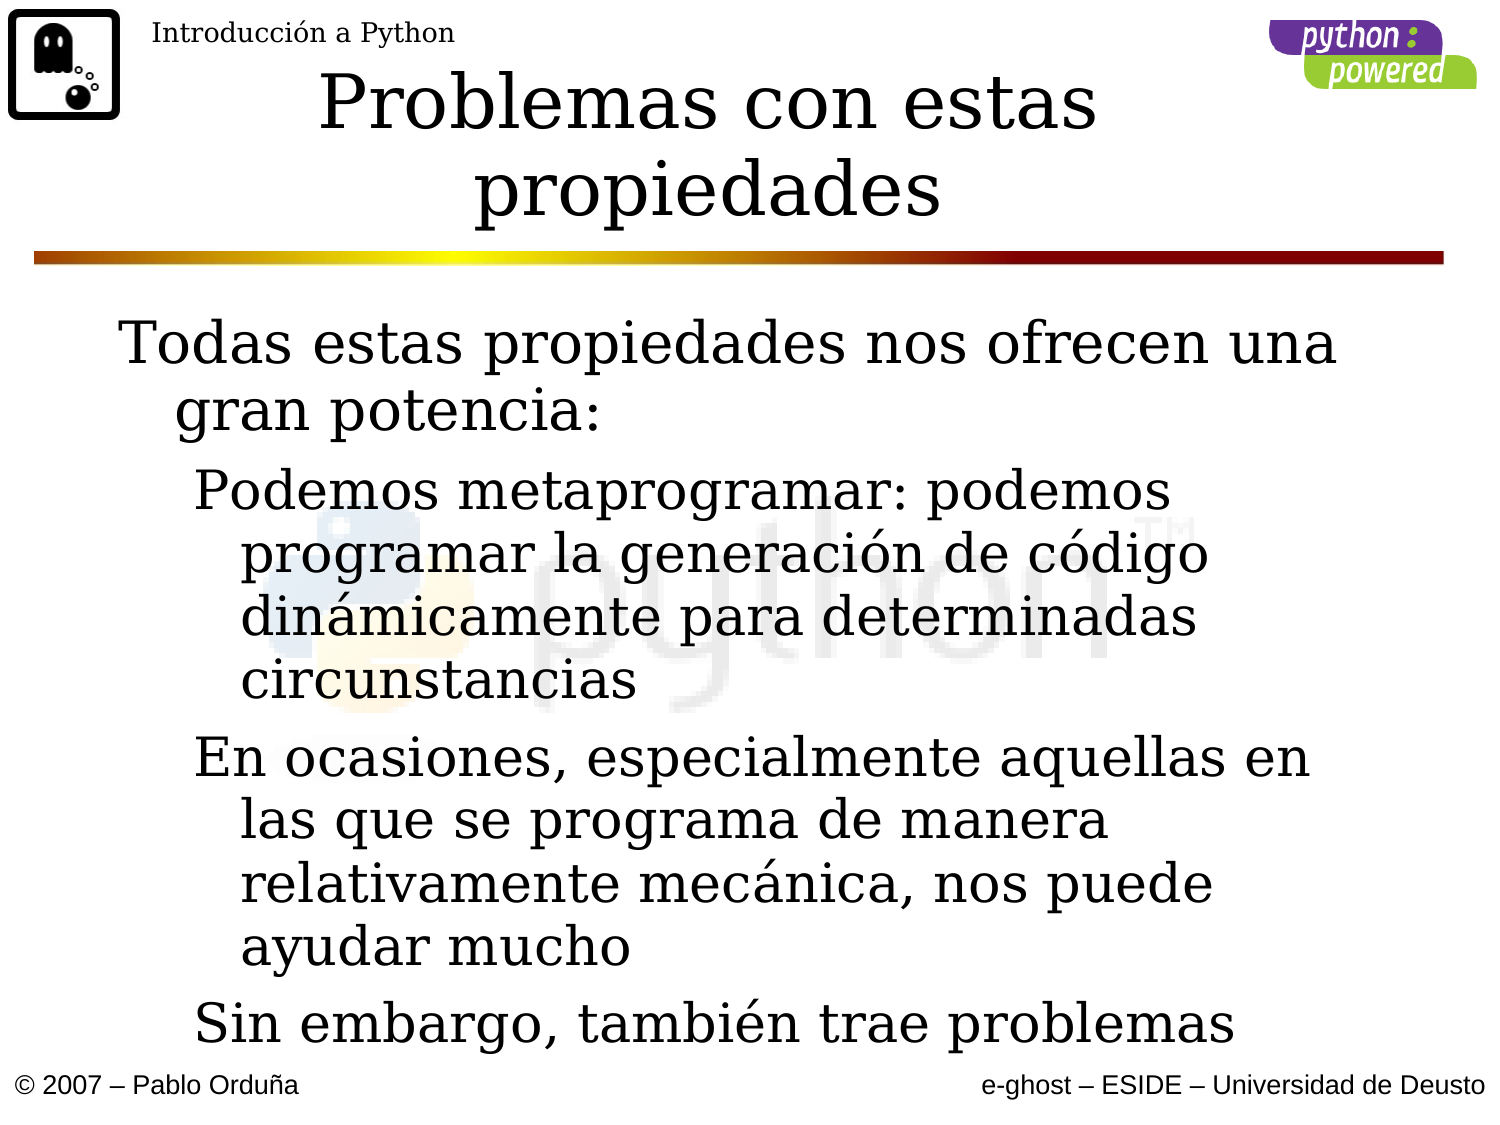

# Problemas con estas propiedades
Todas estas propiedades nos ofrecen una gran potencia:
Podemos metaprogramar: podemos programar la generación de código dinámicamente para determinadas circunstancias
En ocasiones, especialmente aquellas en las que se programa de manera relativamente mecánica, nos puede ayudar mucho
Sin embargo, también trae problemas